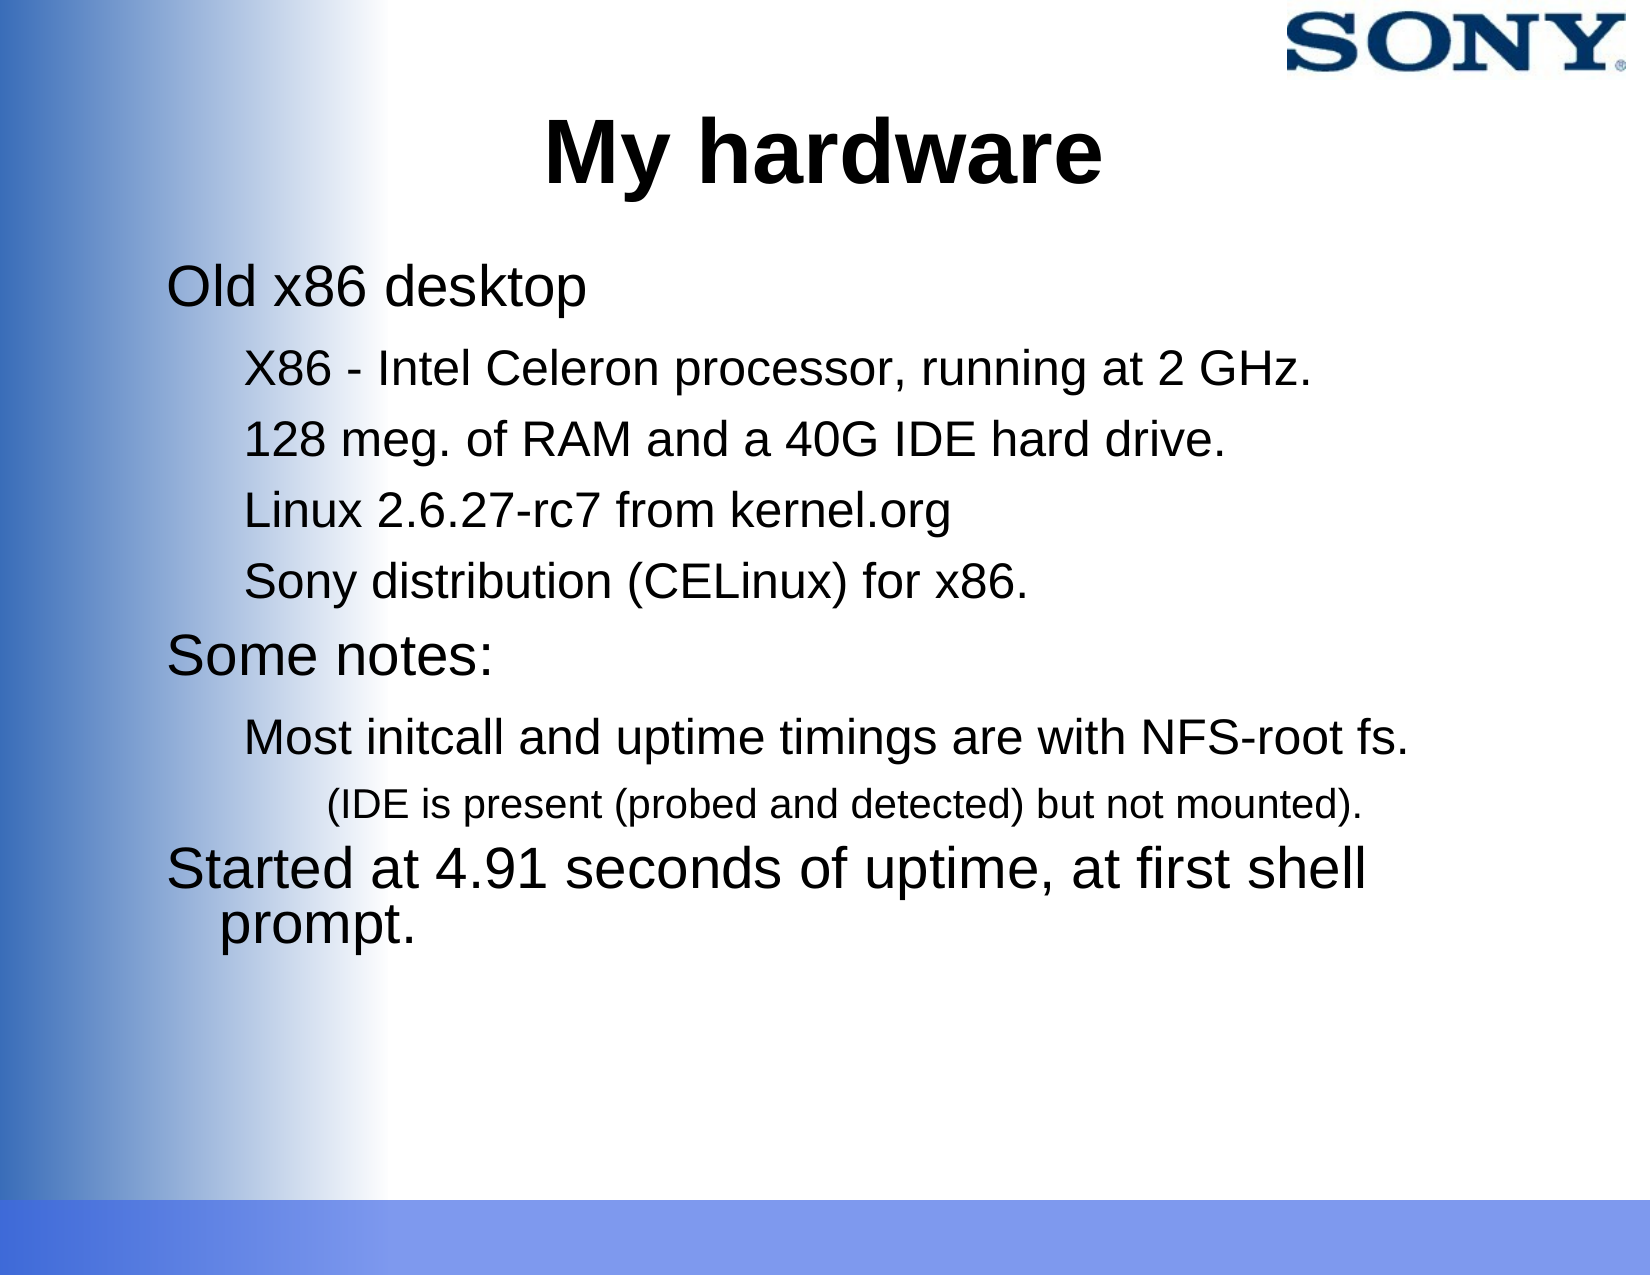

# My hardware
Old x86 desktop
X86 - Intel Celeron processor, running at 2 GHz.
128 meg. of RAM and a 40G IDE hard drive.
Linux 2.6.27-rc7 from kernel.org
Sony distribution (CELinux) for x86.
Some notes:
Most initcall and uptime timings are with NFS-root fs.
(IDE is present (probed and detected) but not mounted).
Started at 4.91 seconds of uptime, at first shell prompt.